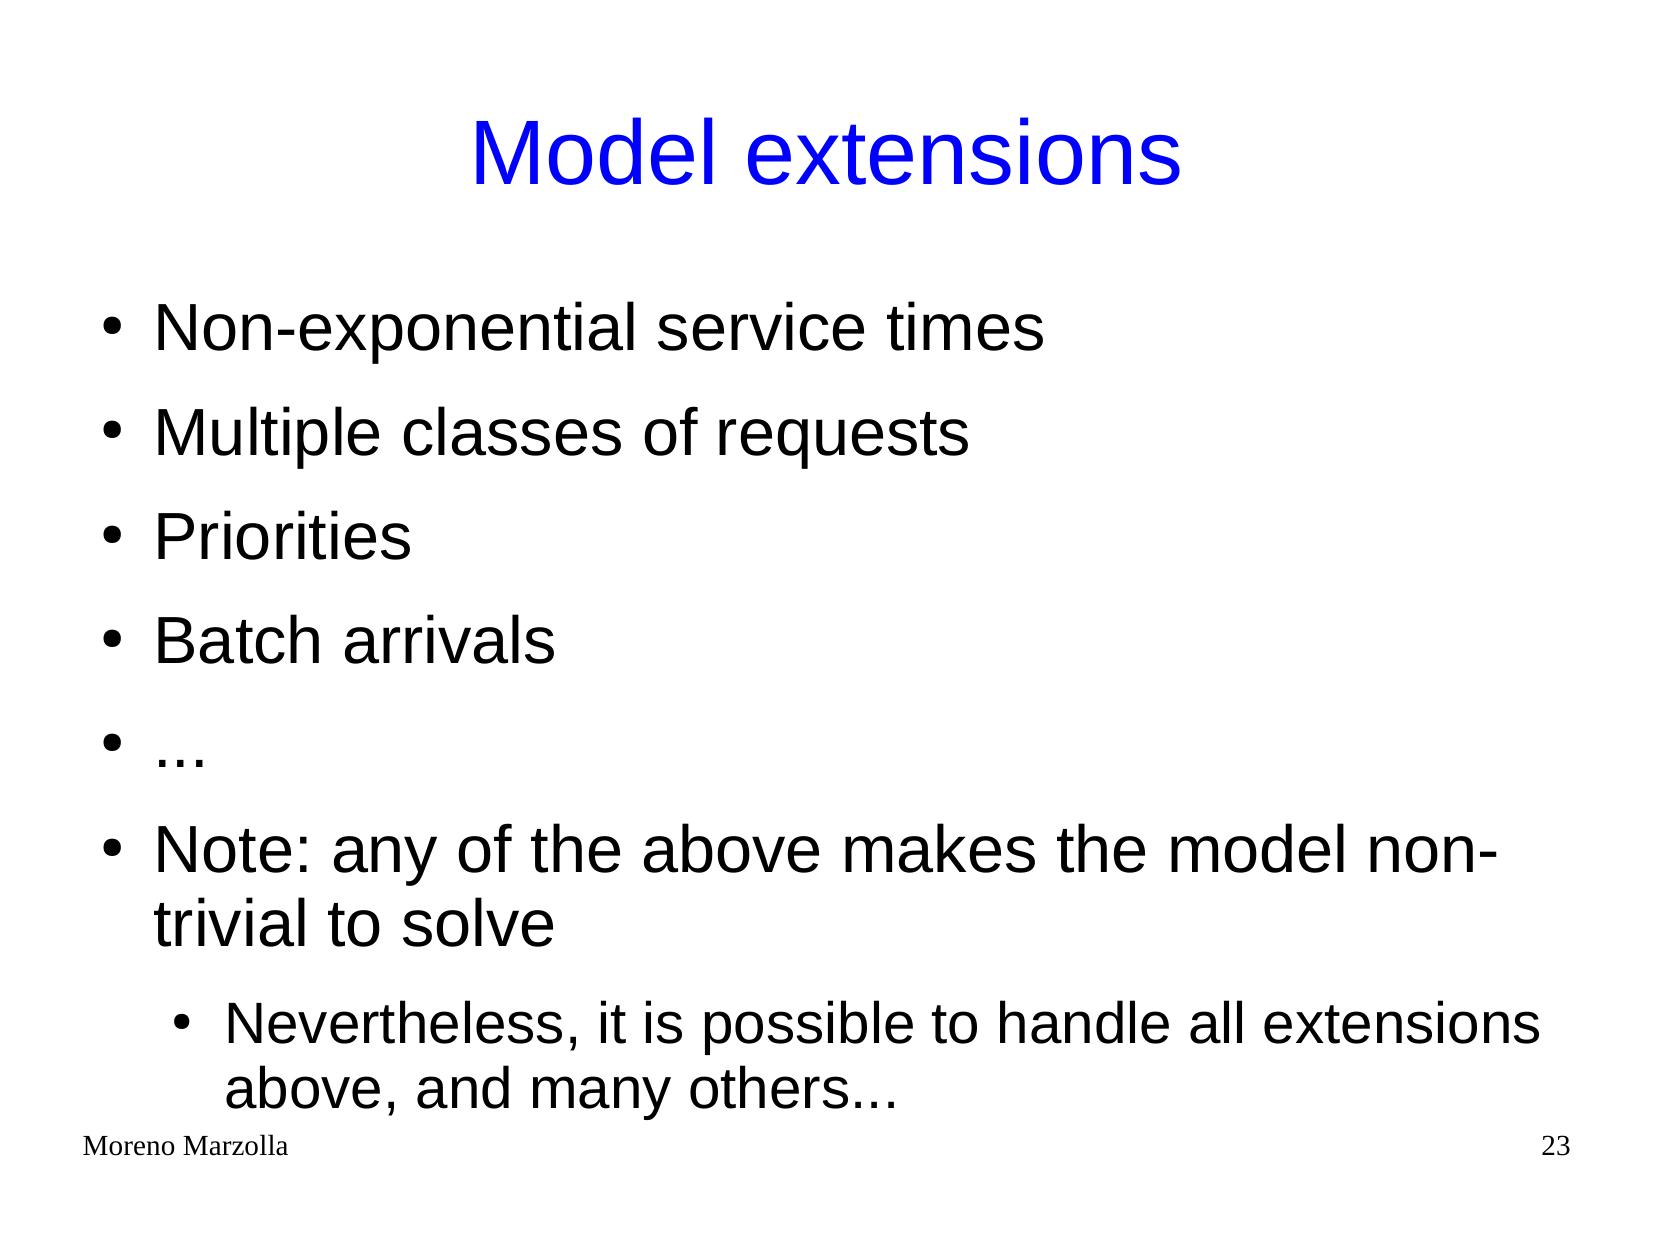

# Model extensions
Non-exponential service times
Multiple classes of requests
Priorities
Batch arrivals
...
Note: any of the above makes the model non-trivial to solve
Nevertheless, it is possible to handle all extensions above, and many others...
Moreno Marzolla
23